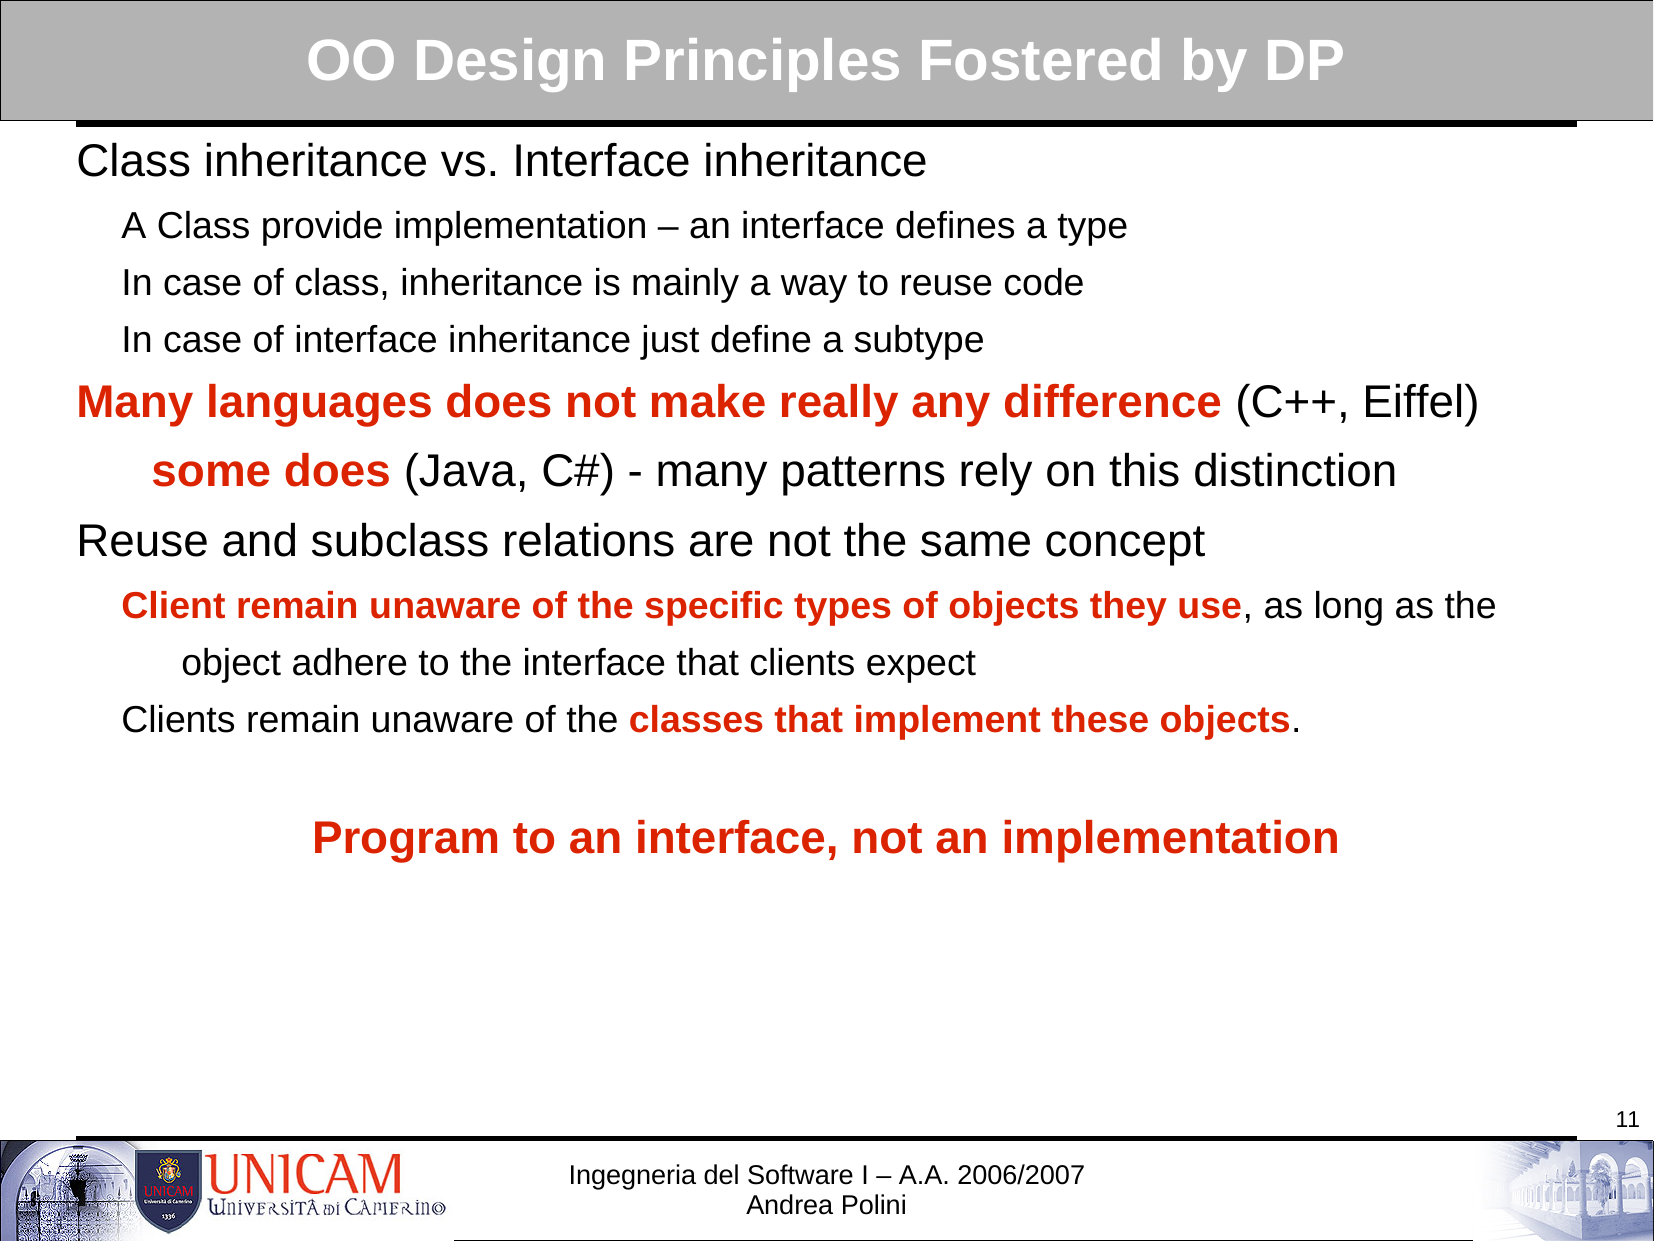

# OO Design Principles Fostered by DP
Class inheritance vs. Interface inheritance
A Class provide implementation – an interface defines a type
In case of class, inheritance is mainly a way to reuse code
In case of interface inheritance just define a subtype
Many languages does not make really any difference (C++, Eiffel) some does (Java, C#) - many patterns rely on this distinction
Reuse and subclass relations are not the same concept
Client remain unaware of the specific types of objects they use, as long as the object adhere to the interface that clients expect
Clients remain unaware of the classes that implement these objects.
Program to an interface, not an implementation
11